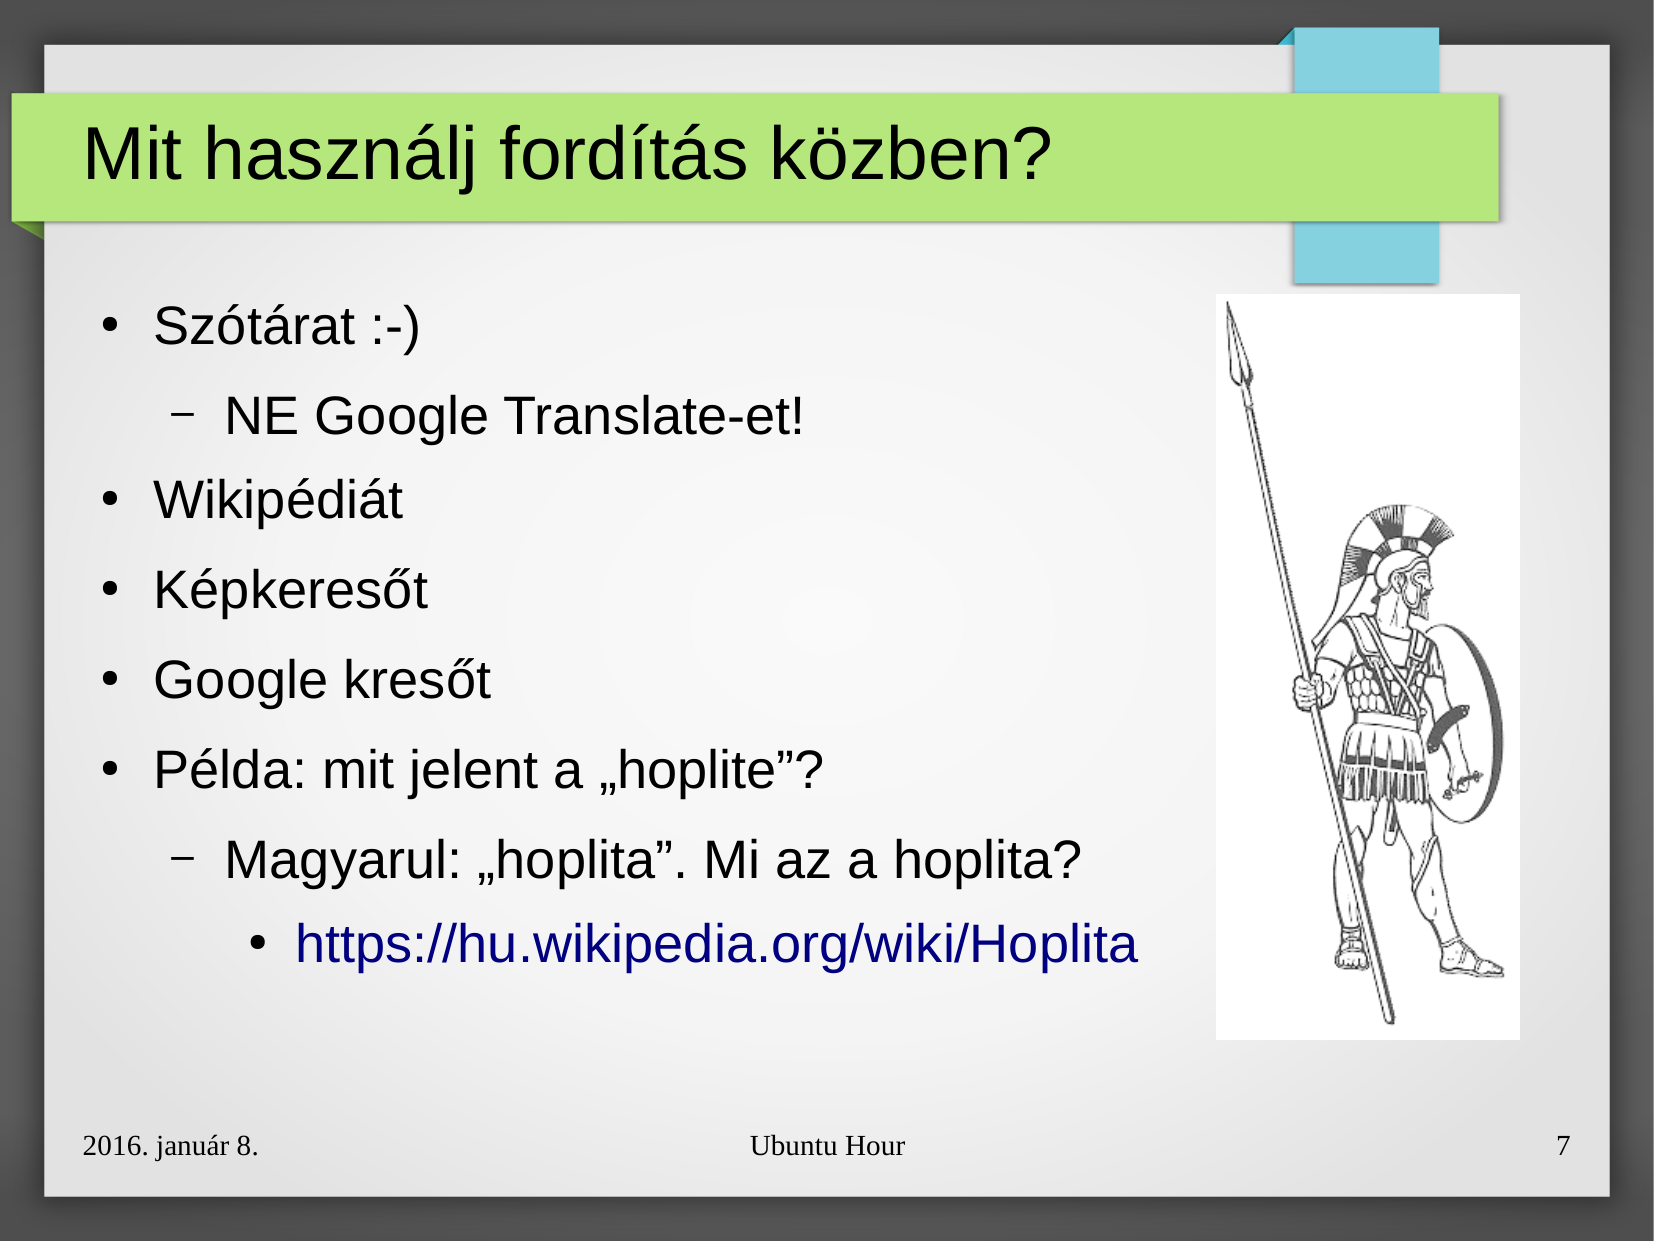

# Mit használj fordítás közben?
Szótárat :-)
NE Google Translate-et!
Wikipédiát
Képkeresőt
Google kresőt
Példa: mit jelent a „hoplite”?
Magyarul: „hoplita”. Mi az a hoplita?
https://hu.wikipedia.org/wiki/Hoplita
2016. január 8.
Ubuntu Hour
7